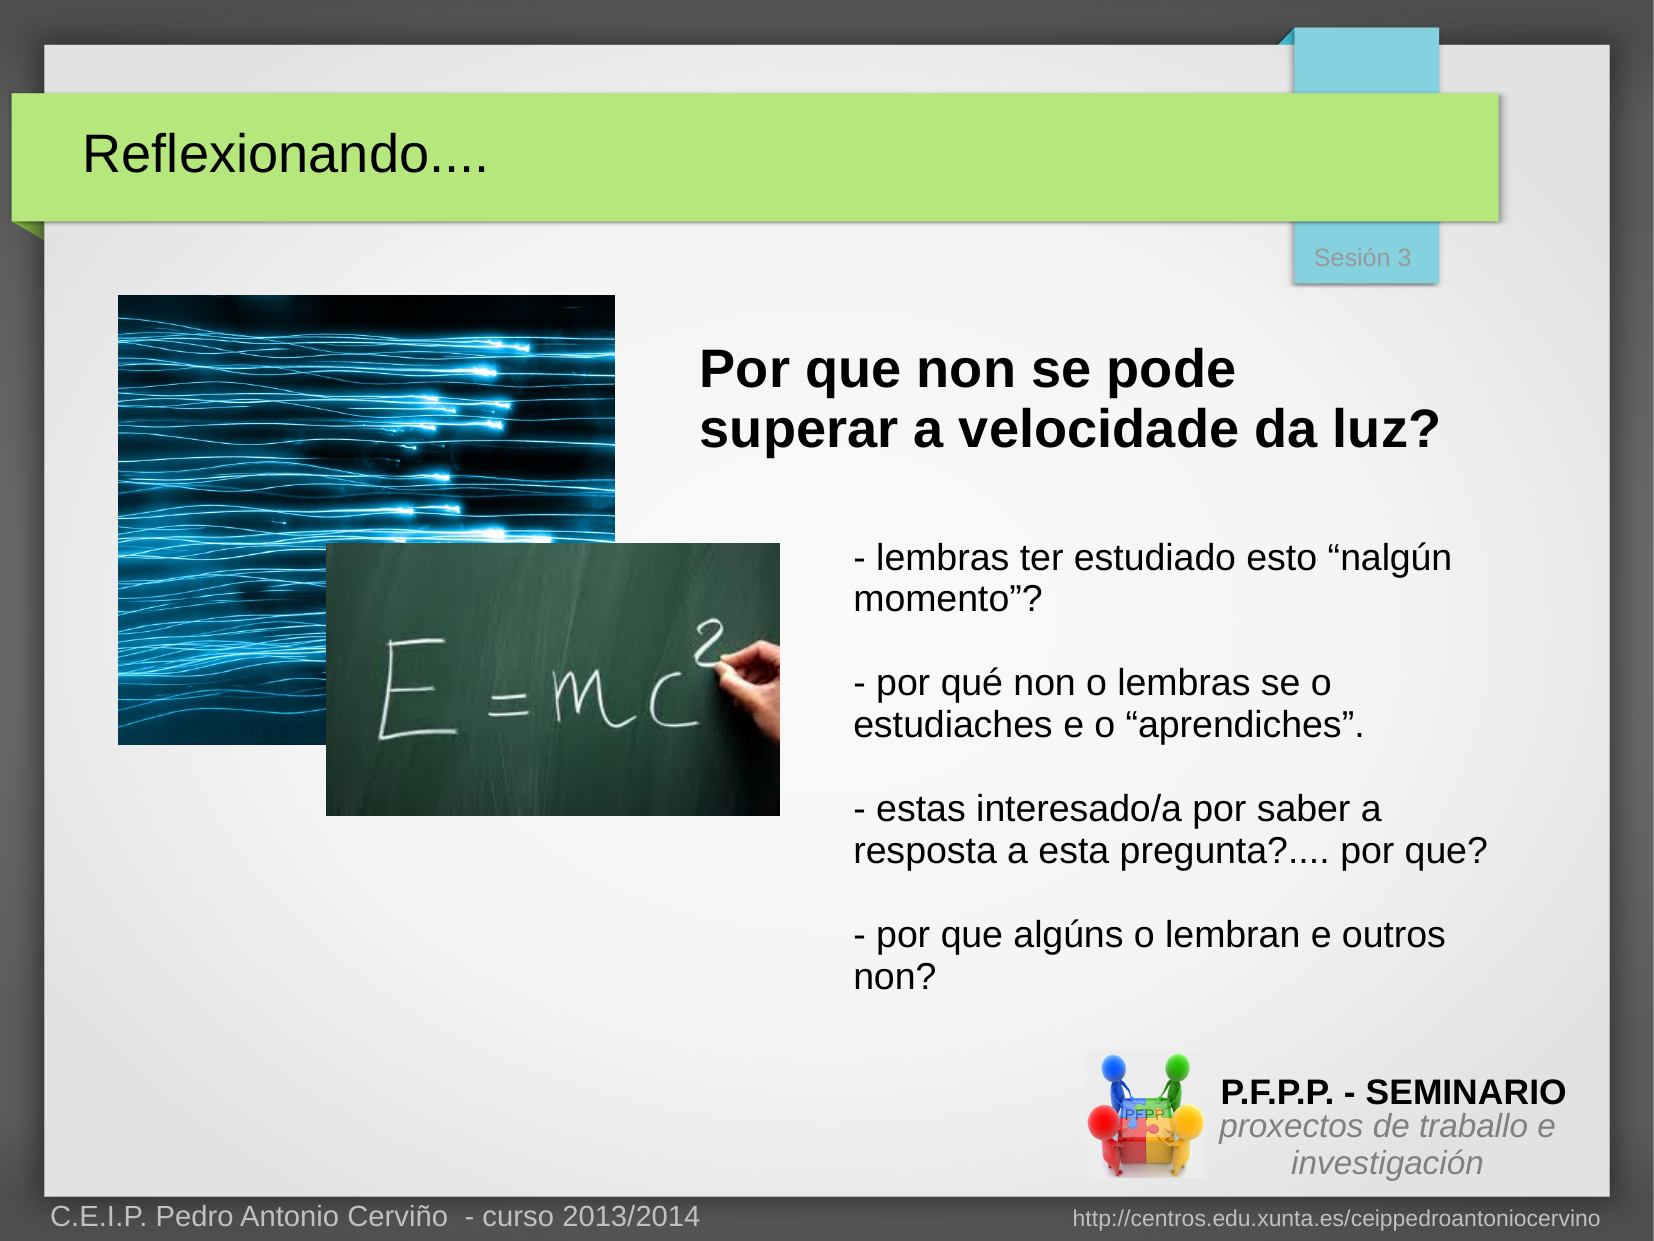

# Reflexionando....
Sesión 3
Por que non se pode superar a velocidade da luz?
- lembras ter estudiado esto “nalgún momento”?
- por qué non o lembras se o estudiaches e o “aprendiches”.
- estas interesado/a por saber a resposta a esta pregunta?.... por que?
- por que algúns o lembran e outros non?
P.F.P.P. - SEMINARIO
proxectos de traballo e investigación
C.E.I.P. Pedro Antonio Cerviño - curso 2013/2014 http://centros.edu.xunta.es/ceippedroantoniocervino